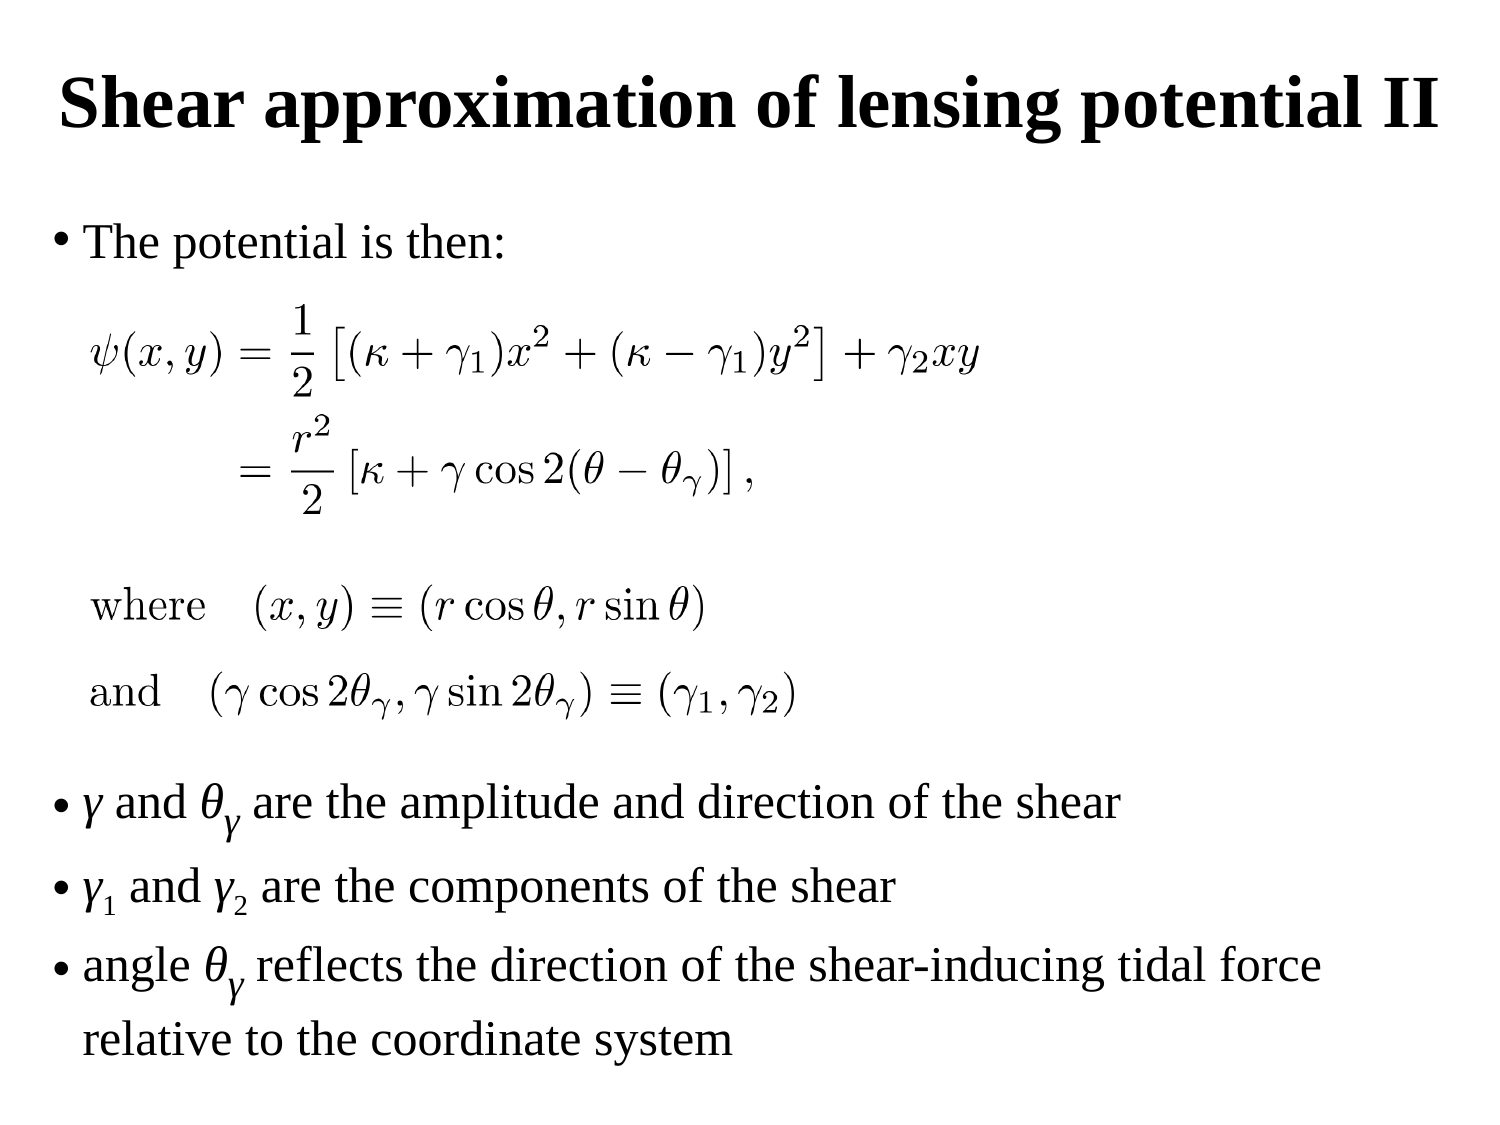

Shear approximation of lensing potential II
# The potential is then:
γ and θγ are the amplitude and direction of the shear
γ1 and γ2 are the components of the shear
angle θγ reflects the direction of the shear-inducing tidal force relative to the coordinate system